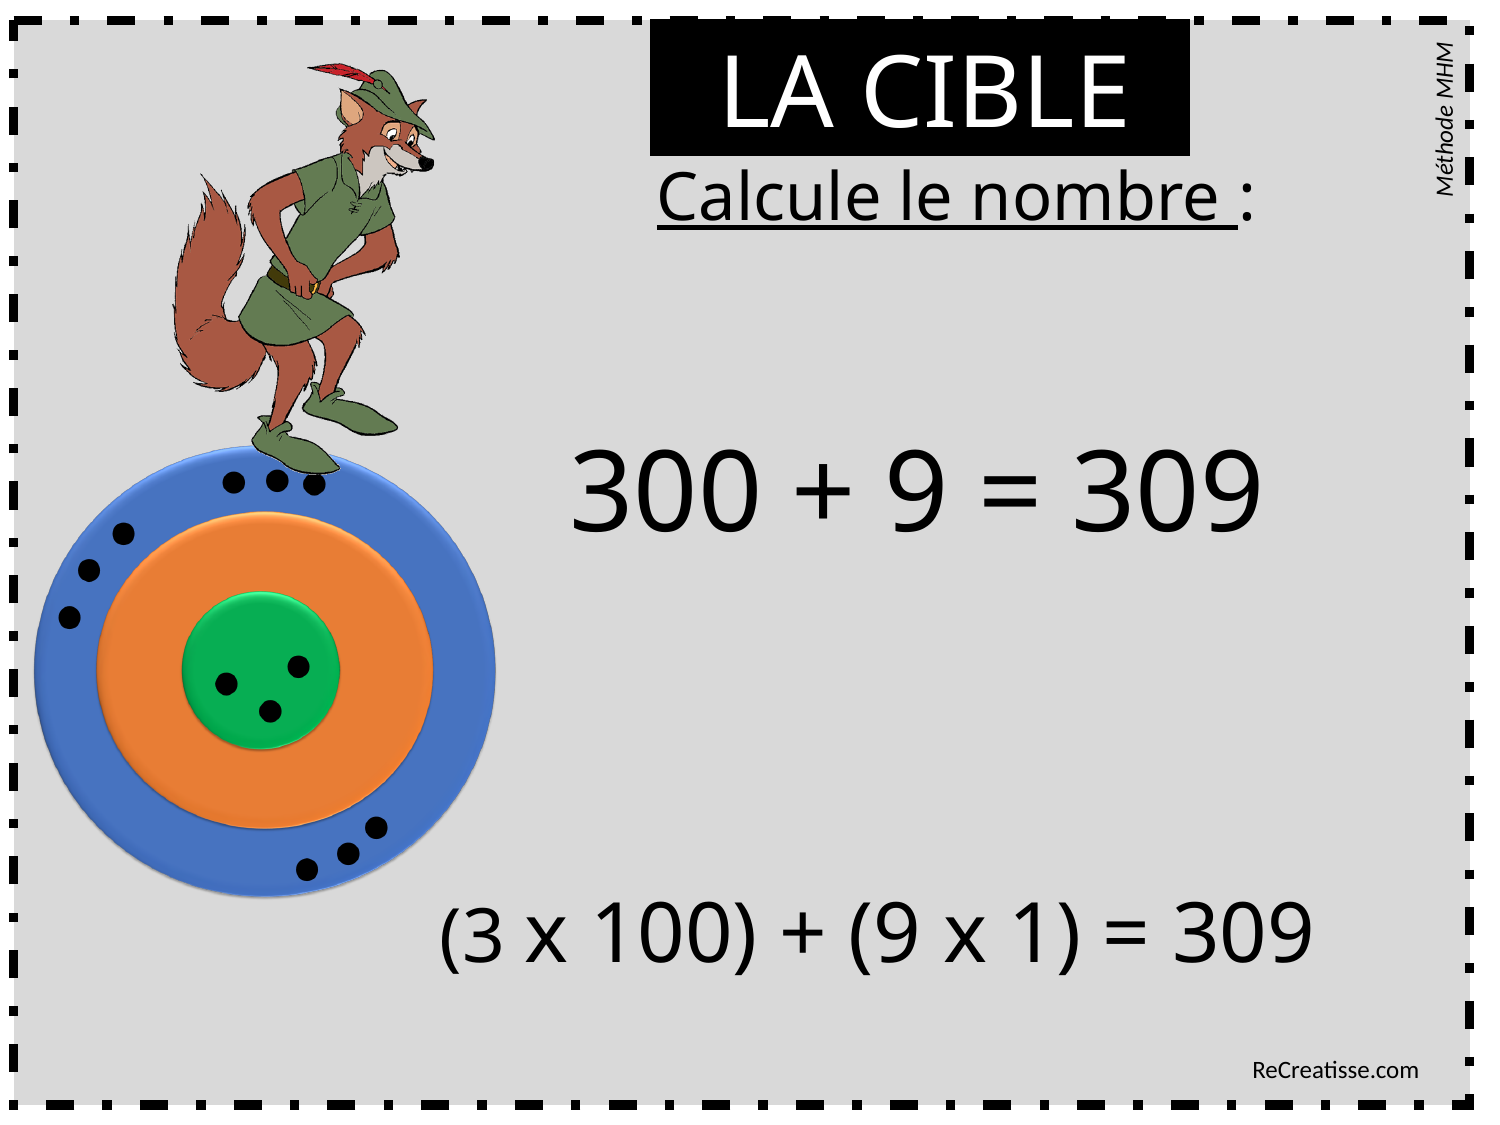

LA CIBLE
Méthode MHM
Calcule le nombre :
300 + 9 = 309
(3 x 100) + (9 x 1) = 309
ReCreatisse.com